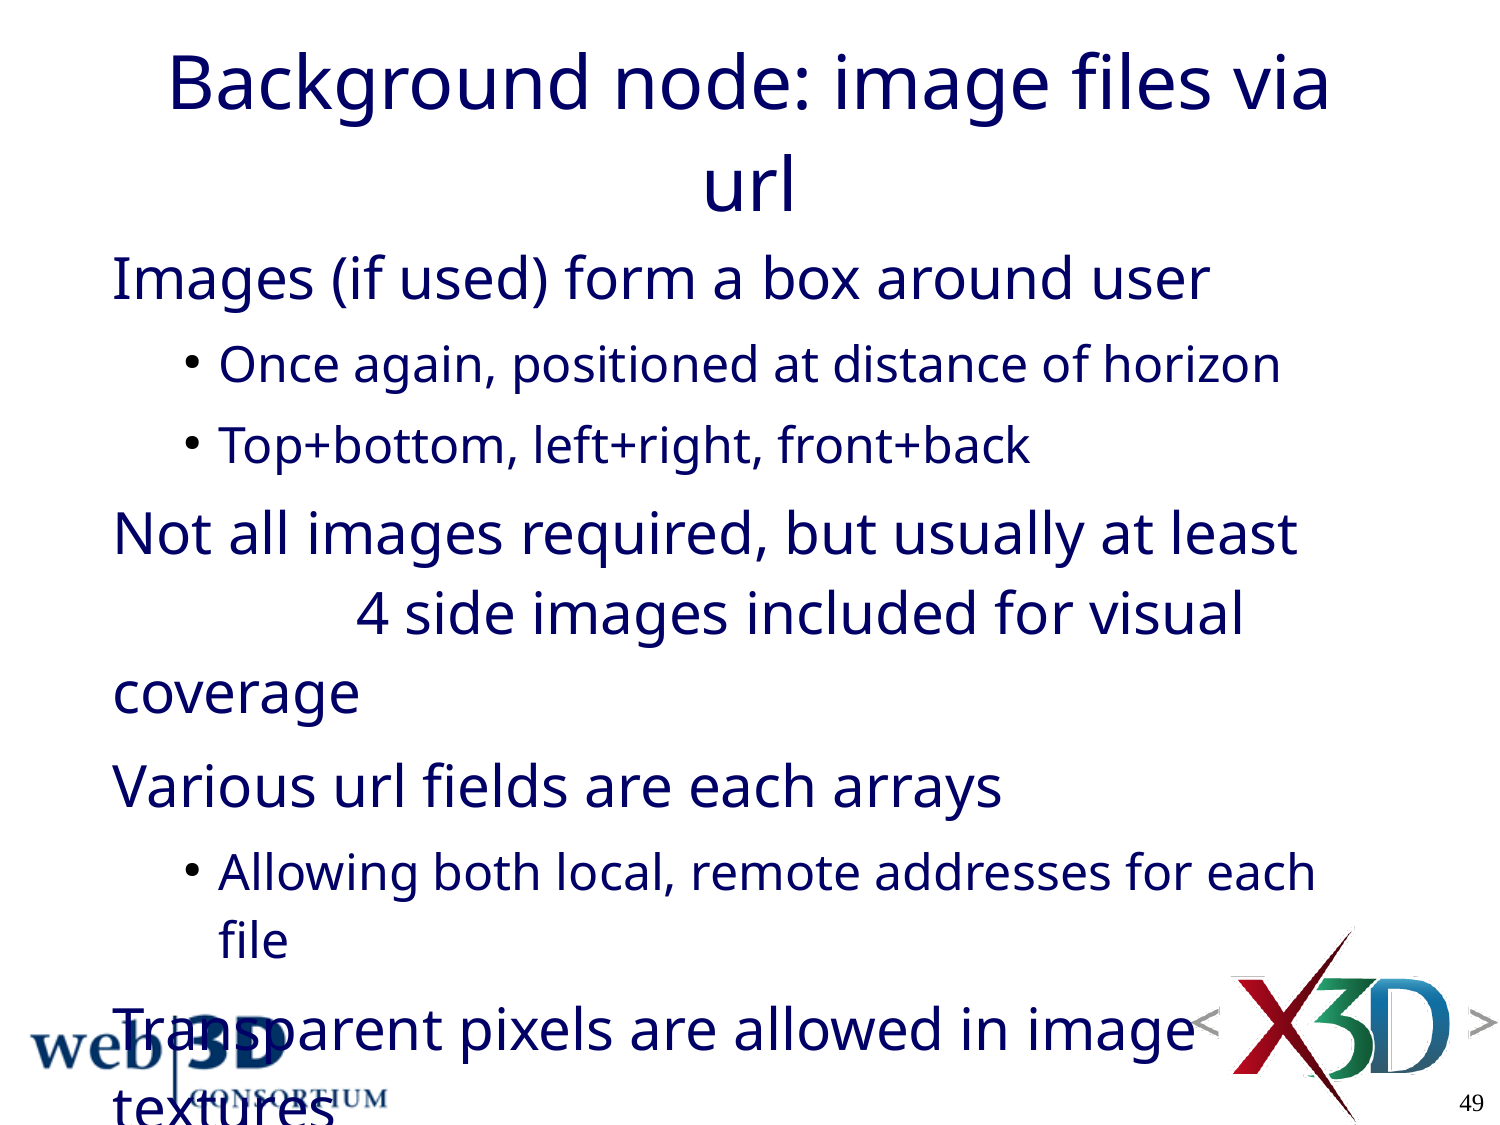

# Background node: image files via url
Images (if used) form a box around user
Once again, positioned at distance of horizon
Top+bottom, left+right, front+back
Not all images required, but usually at least 		4 side images included for visual coverage
Various url fields are each arrays
Allowing both local, remote addresses for each file
Transparent pixels are allowed in image textures
If present, background colors appear through them